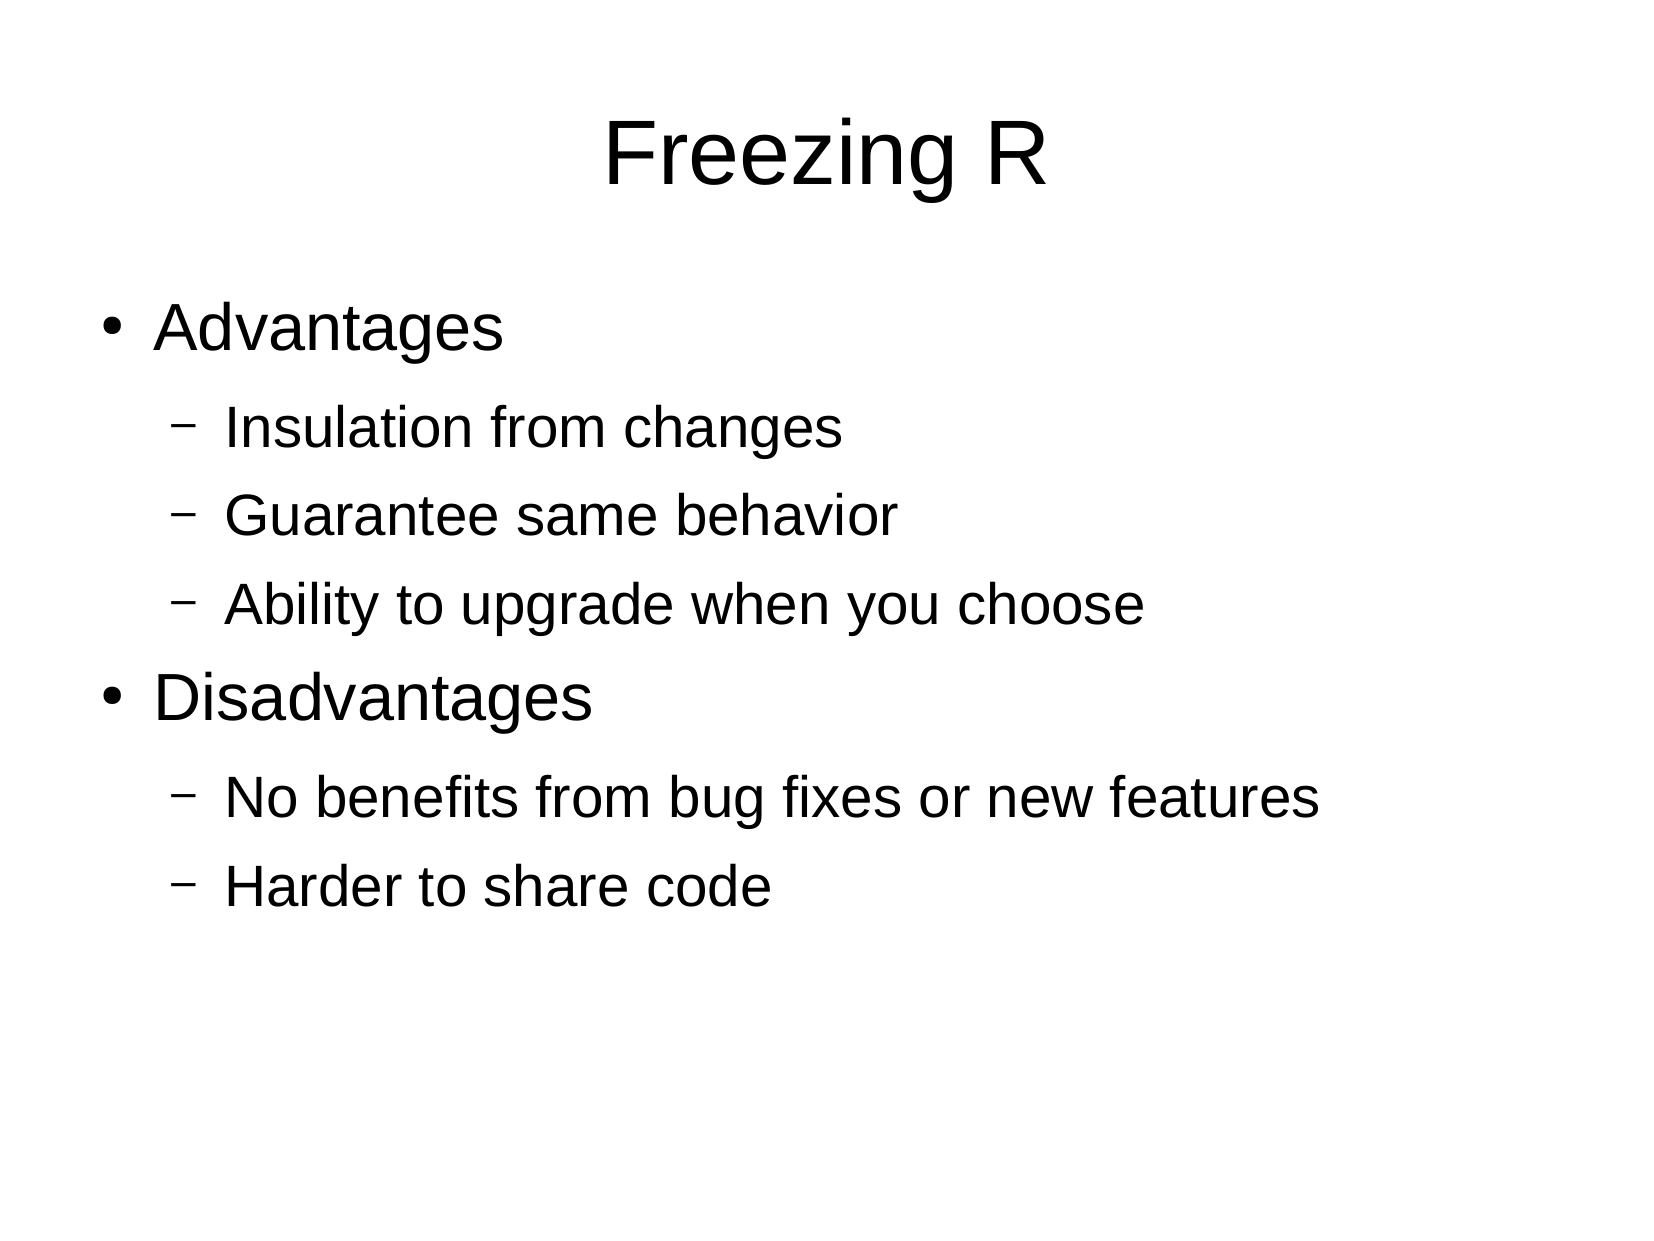

# Freezing R
Advantages
Insulation from changes
Guarantee same behavior
Ability to upgrade when you choose
Disadvantages
No benefits from bug fixes or new features
Harder to share code